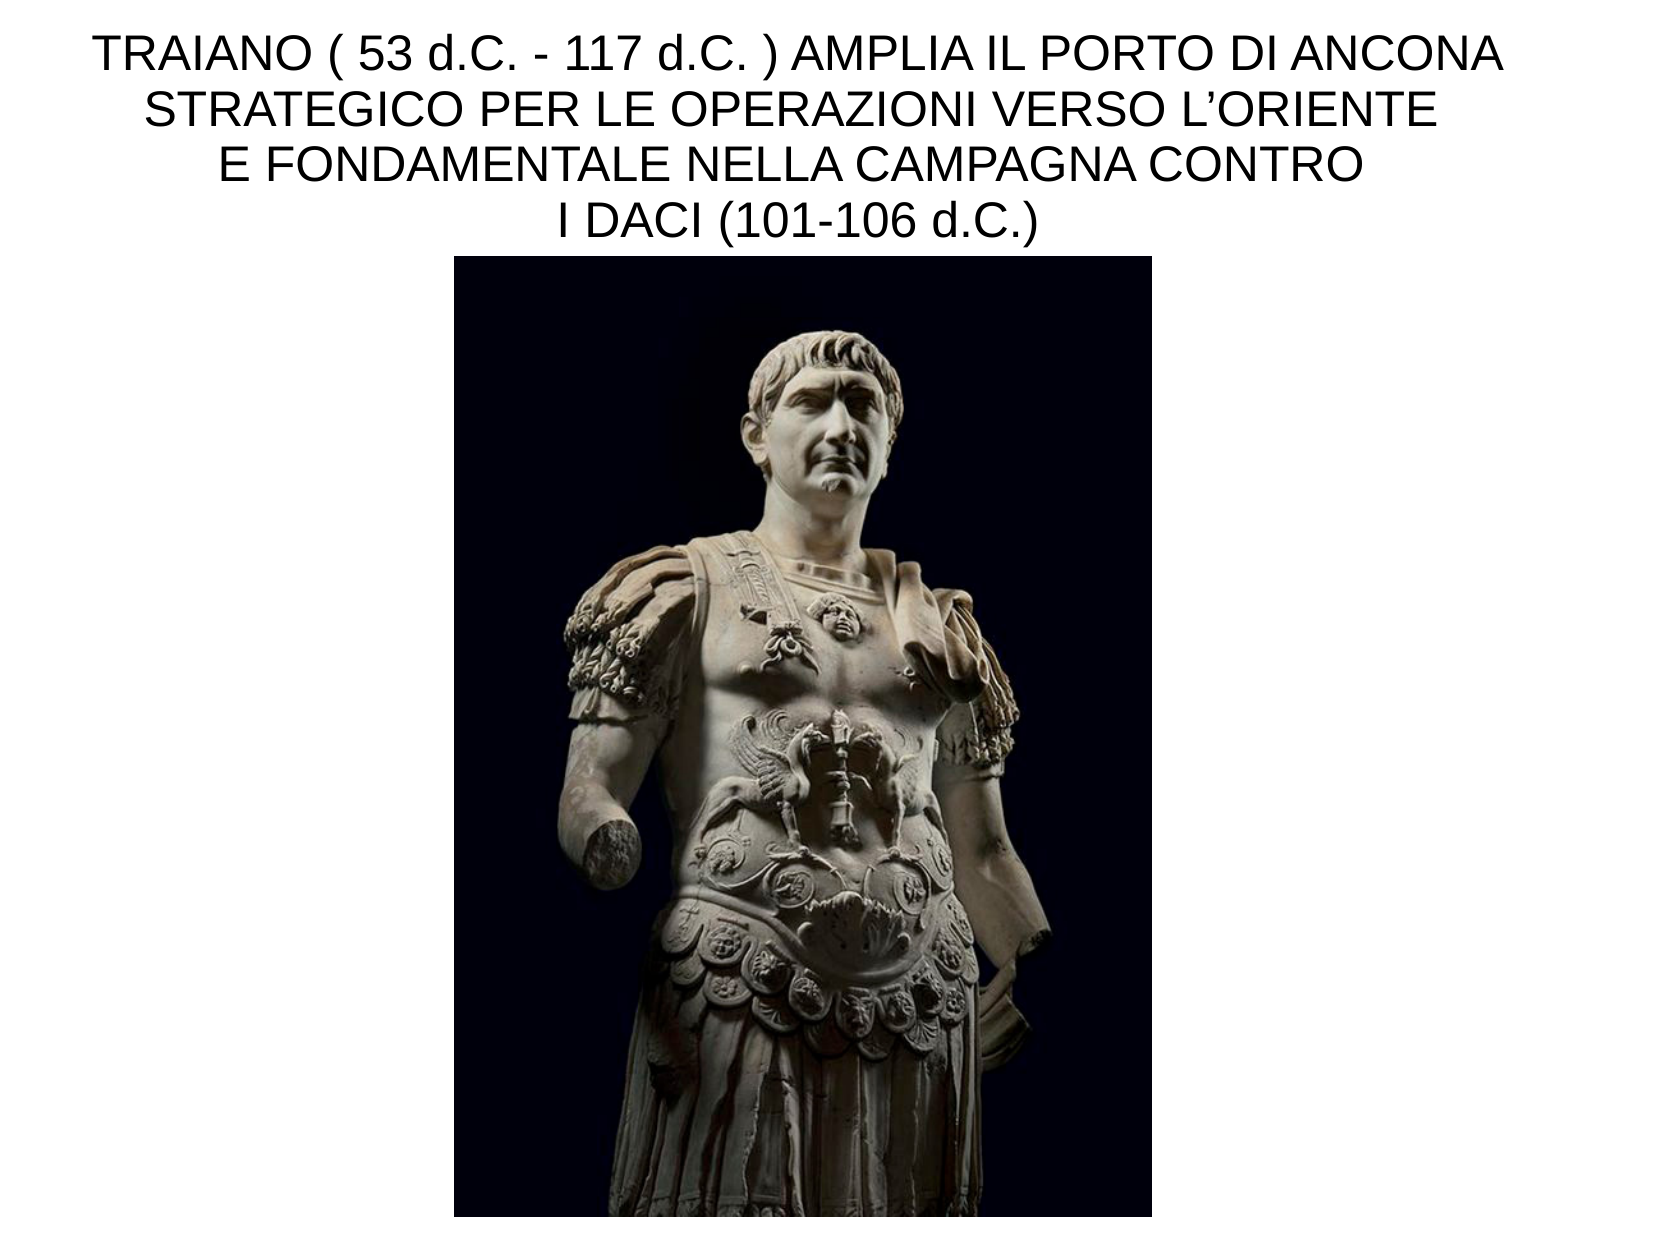

TRAIANO ( 53 d.C. - 117 d.C. ) AMPLIA IL PORTO DI ANCONA
STRATEGICO PER LE OPERAZIONI VERSO L’ORIENTE
E FONDAMENTALE NELLA CAMPAGNA CONTRO
I DACI (101-106 d.C.)